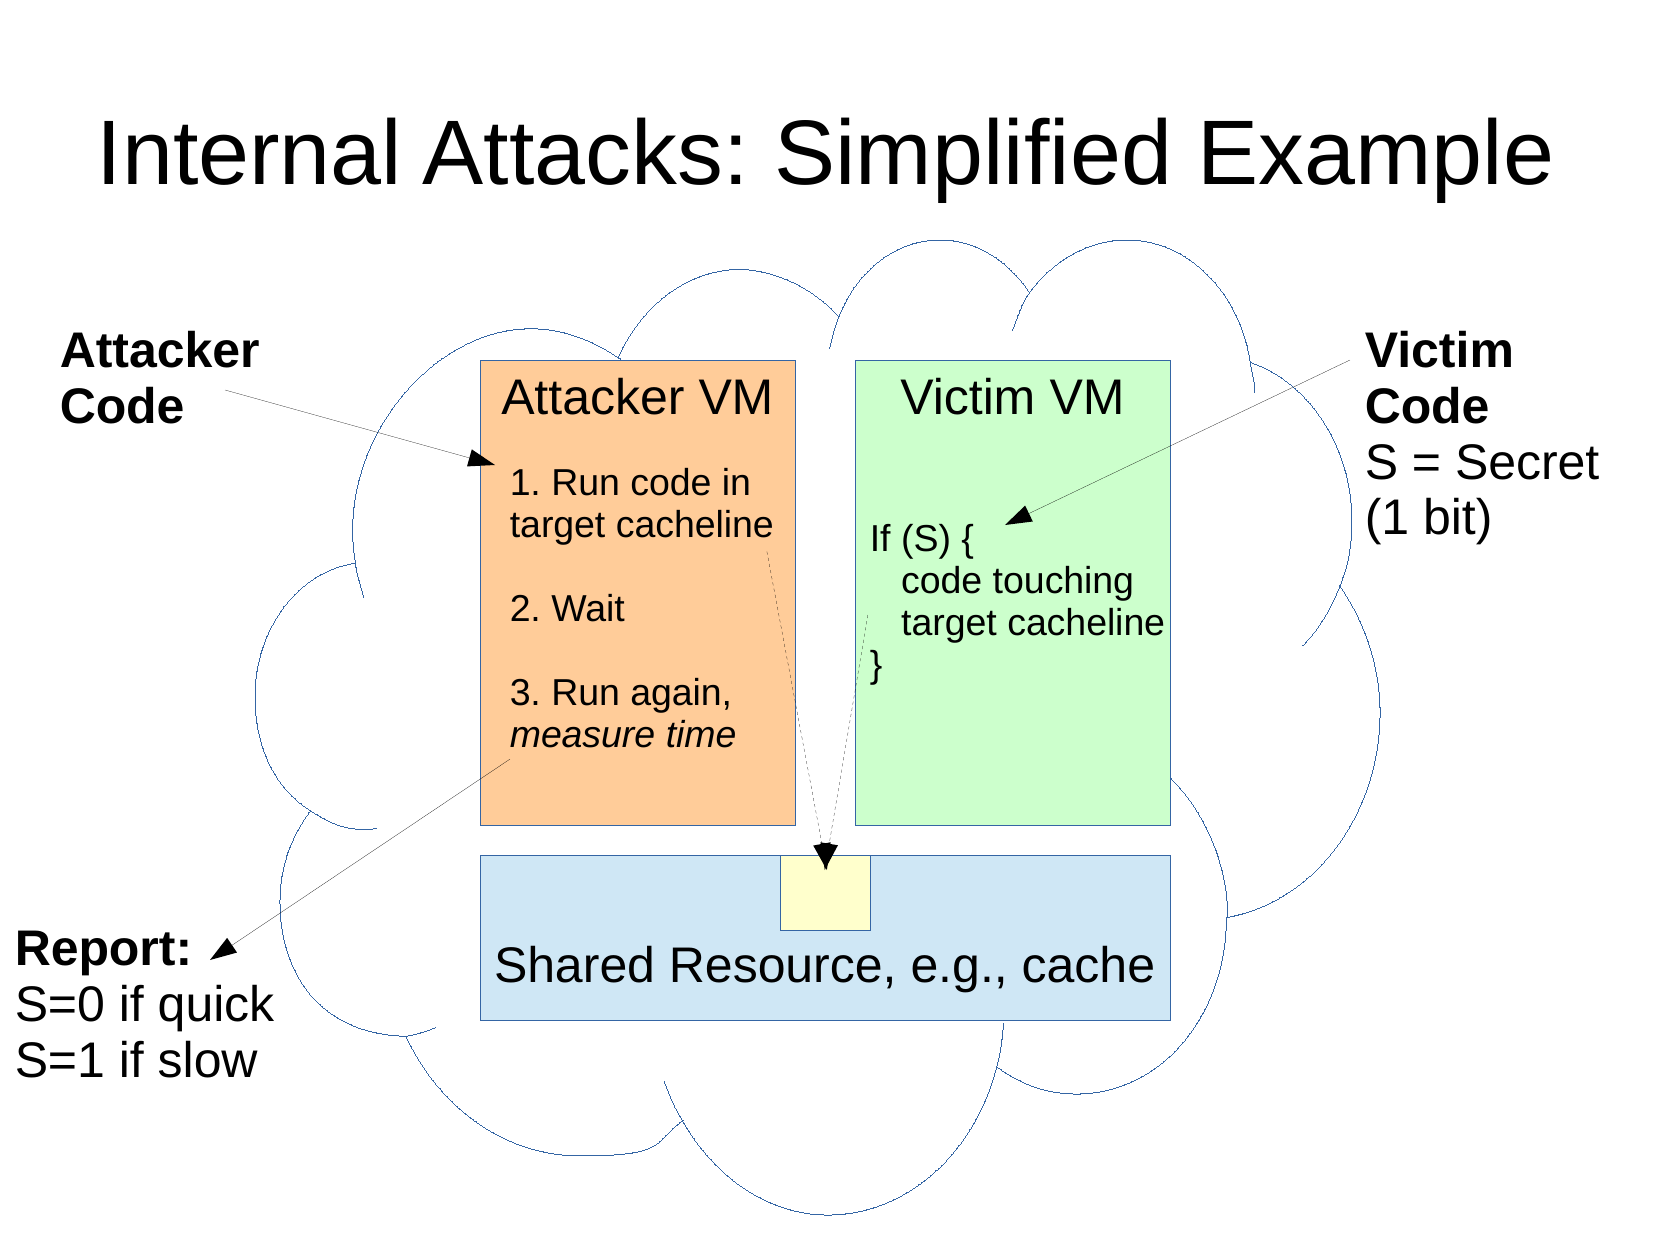

# Internal Attacks: Simplified Example
Attacker
Code
1. Run code in
target cacheline
2. Wait
3. Run again, measure time
Report:
S=0 if quick
S=1 if slow
Victim
Code
S = Secret
(1 bit)
If (S) {
 code touching
 target cacheline
}
Attacker VM
Victim VM
Shared Resource, e.g., cache